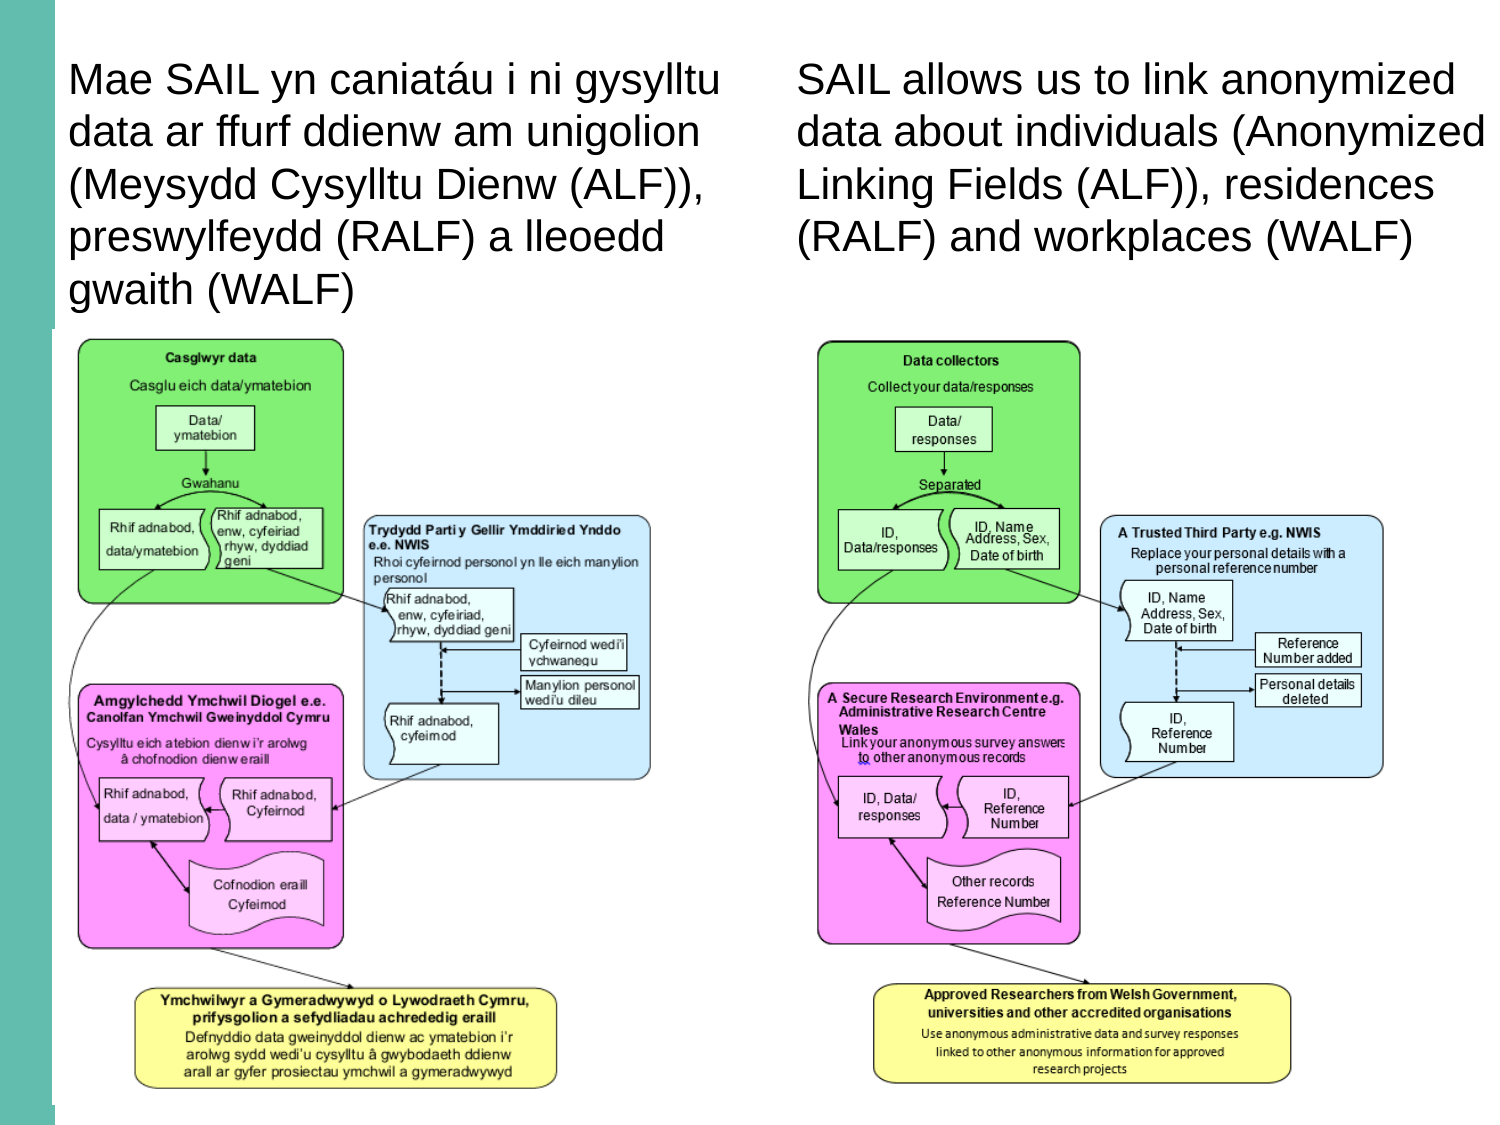

Mae SAIL yn caniatáu i ni gysylltu data ar ffurf ddienw am unigolion (Meysydd Cysylltu Dienw (ALF)), preswylfeydd (RALF) a lleoedd gwaith (WALF)
SAIL allows us to link anonymized data about individuals (Anonymized Linking Fields (ALF)), residences (RALF) and workplaces (WALF)